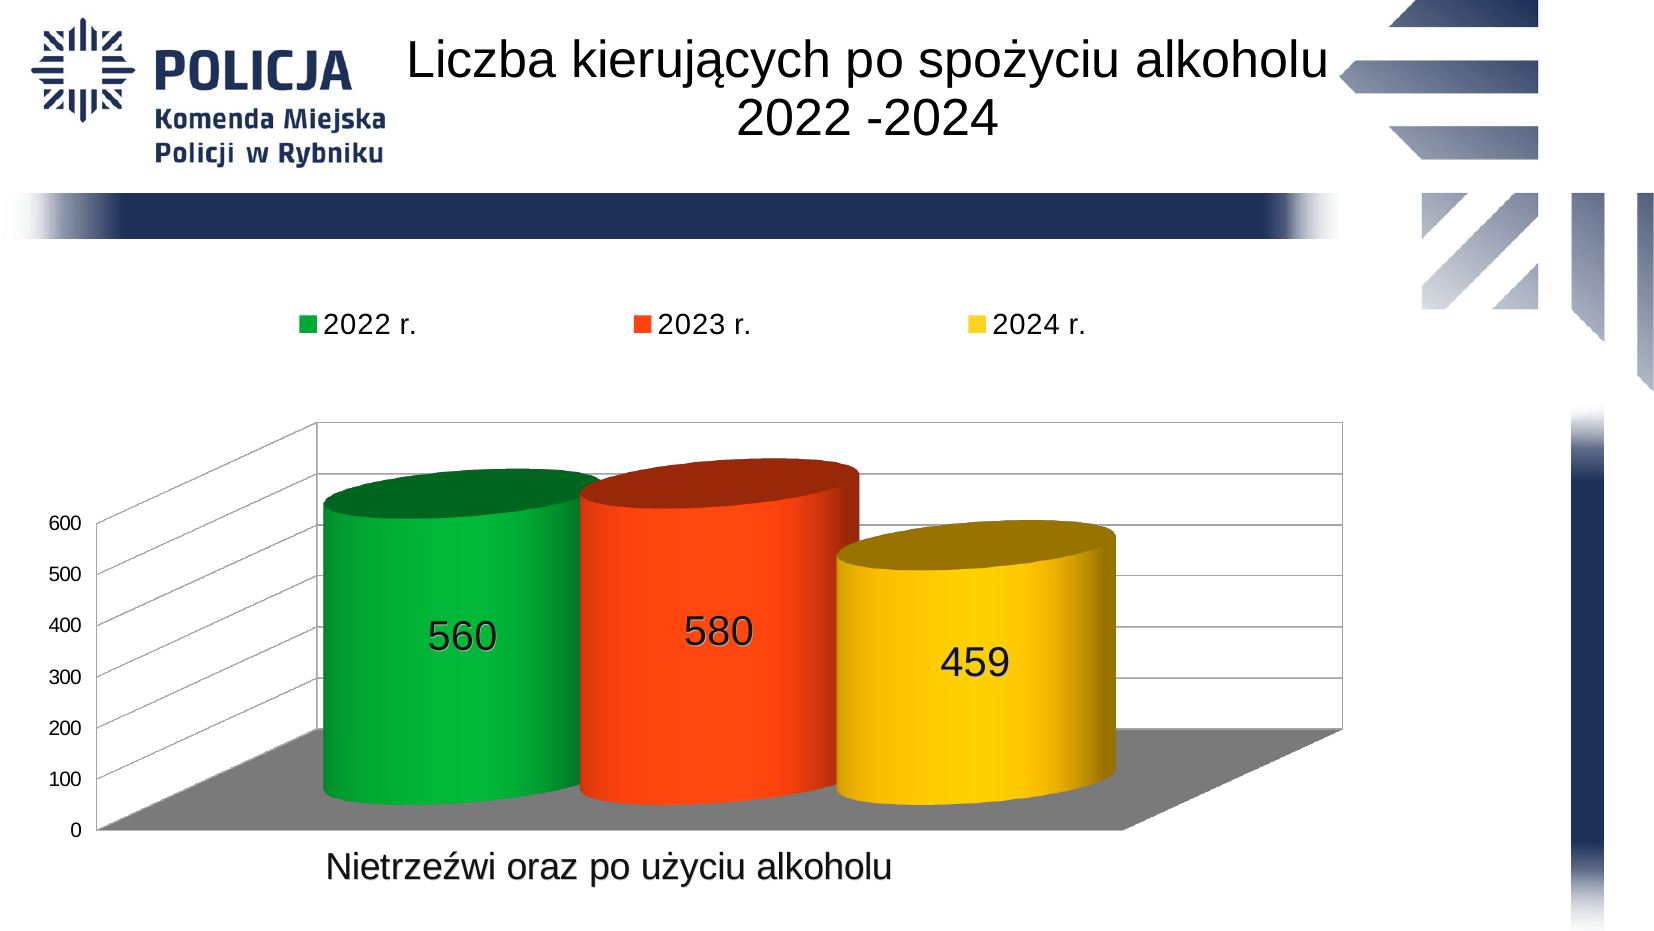

# Liczba kierujących po spożyciu alkoholu 2022 -2024
[unsupported chart]